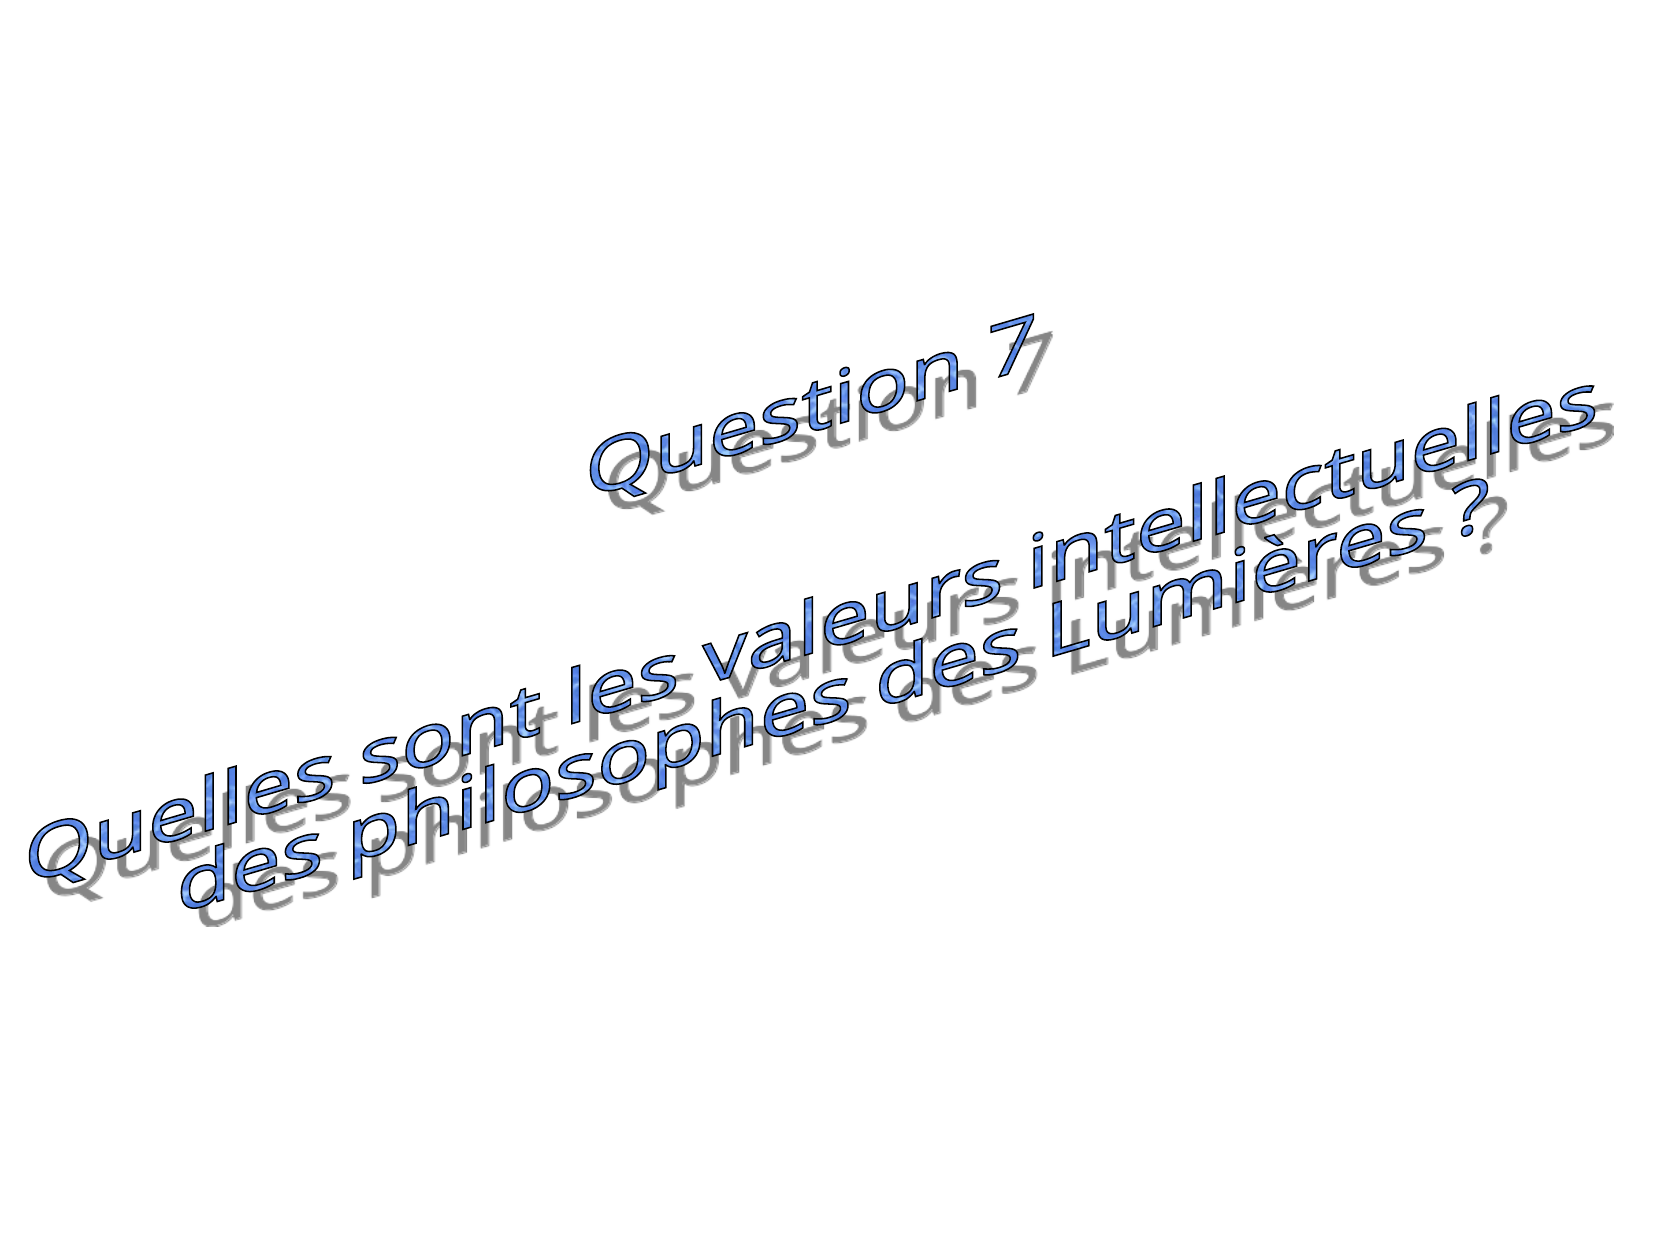

#
Question 7
Quelles sont les valeurs intellectuelles
 des philosophes des Lumières ?